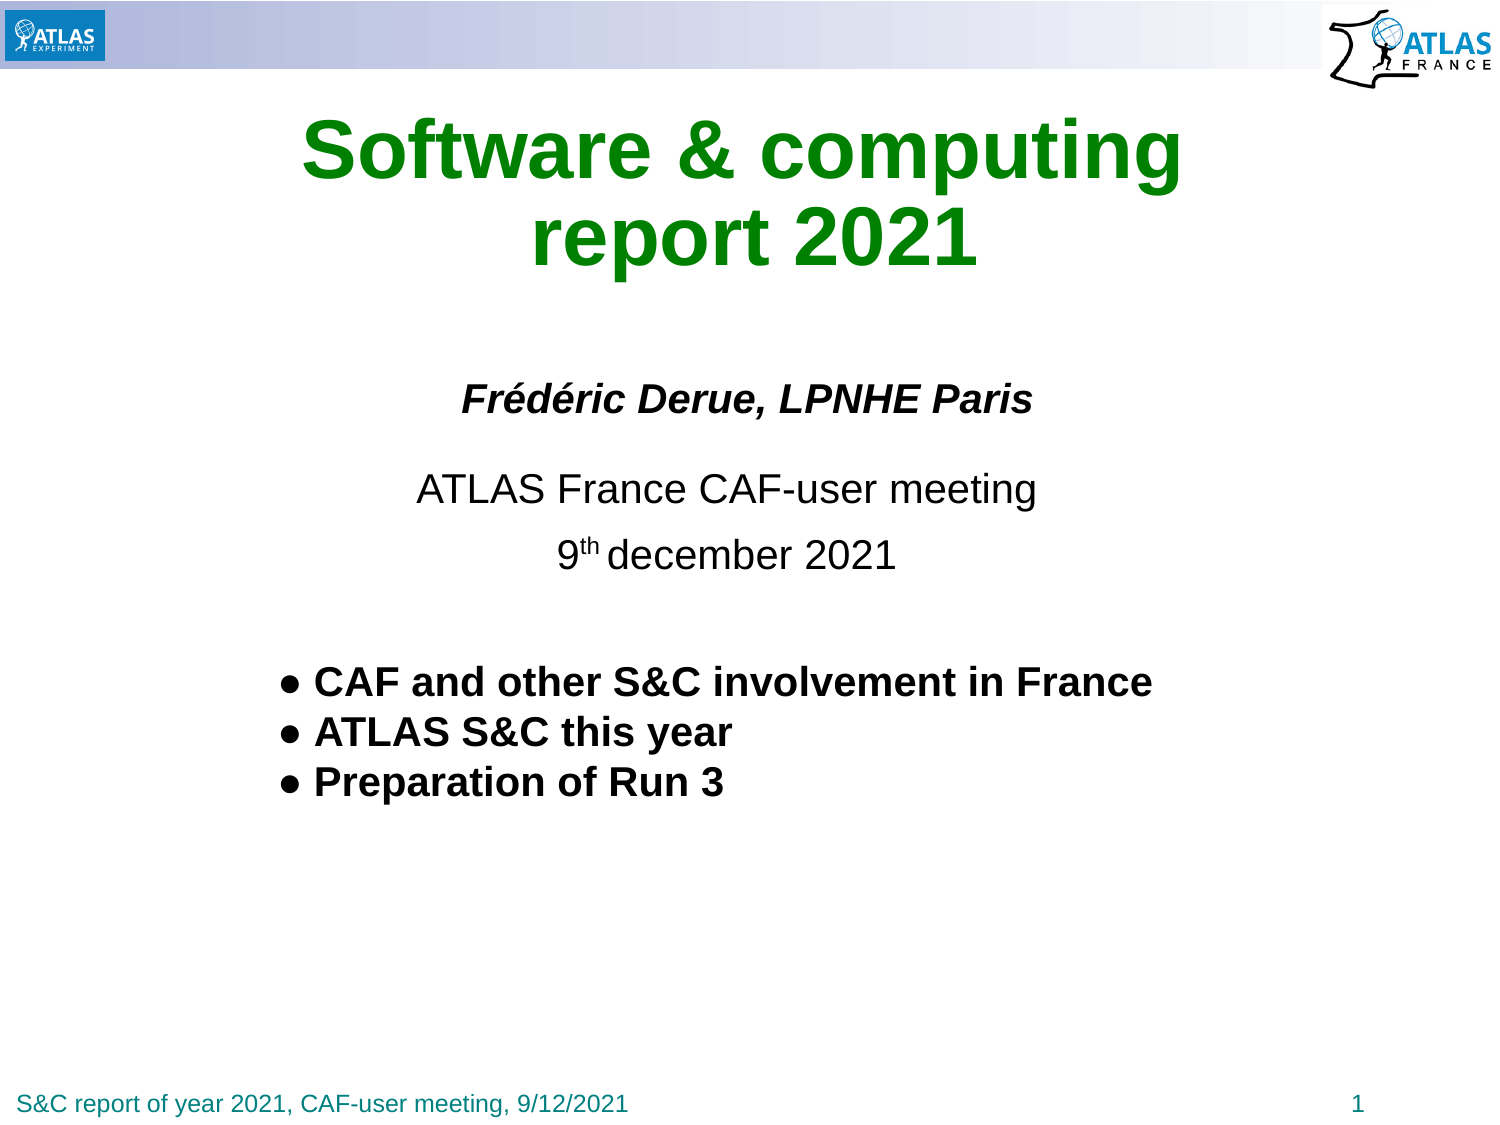

Software & computing
report 2021
Frédéric Derue, LPNHE Paris
ATLAS France CAF-user meeting
9th december 2021
● CAF and other S&C involvement in France
● ATLAS S&C this year
● Preparation of Run 3